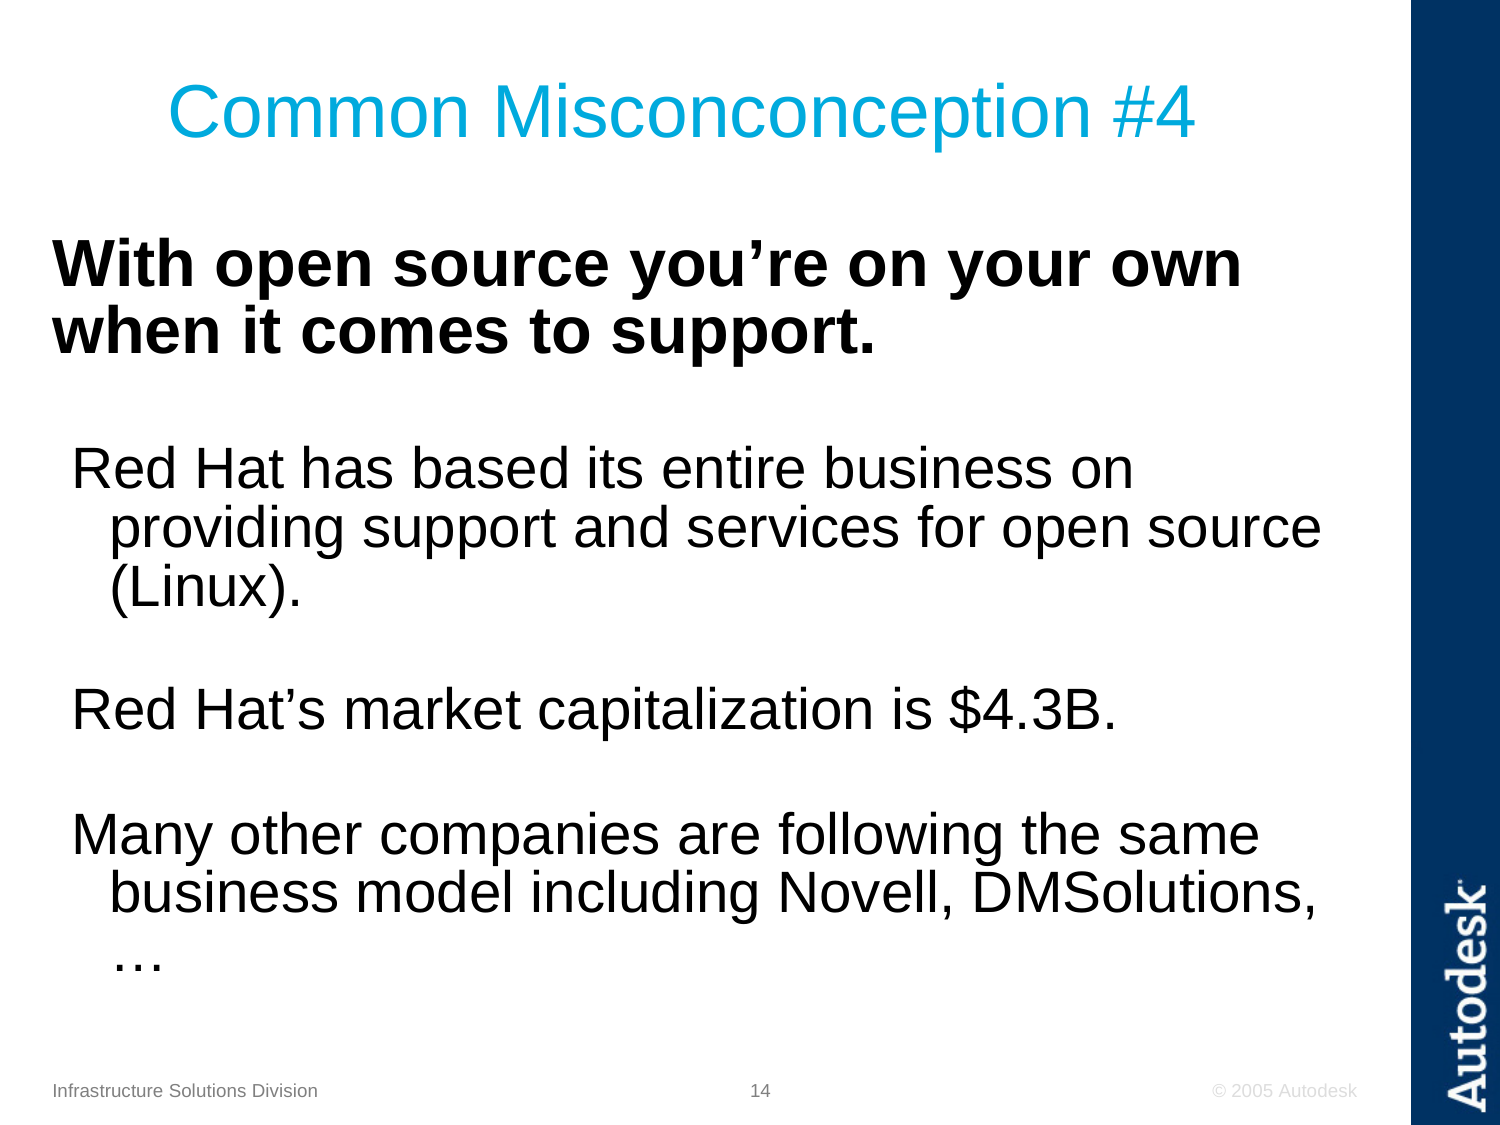

# Common Misconconception #4
With open source you’re on your own when it comes to support.
Red Hat has based its entire business on providing support and services for open source (Linux).
Red Hat’s market capitalization is $4.3B.
Many other companies are following the same business model including Novell, DMSolutions, …